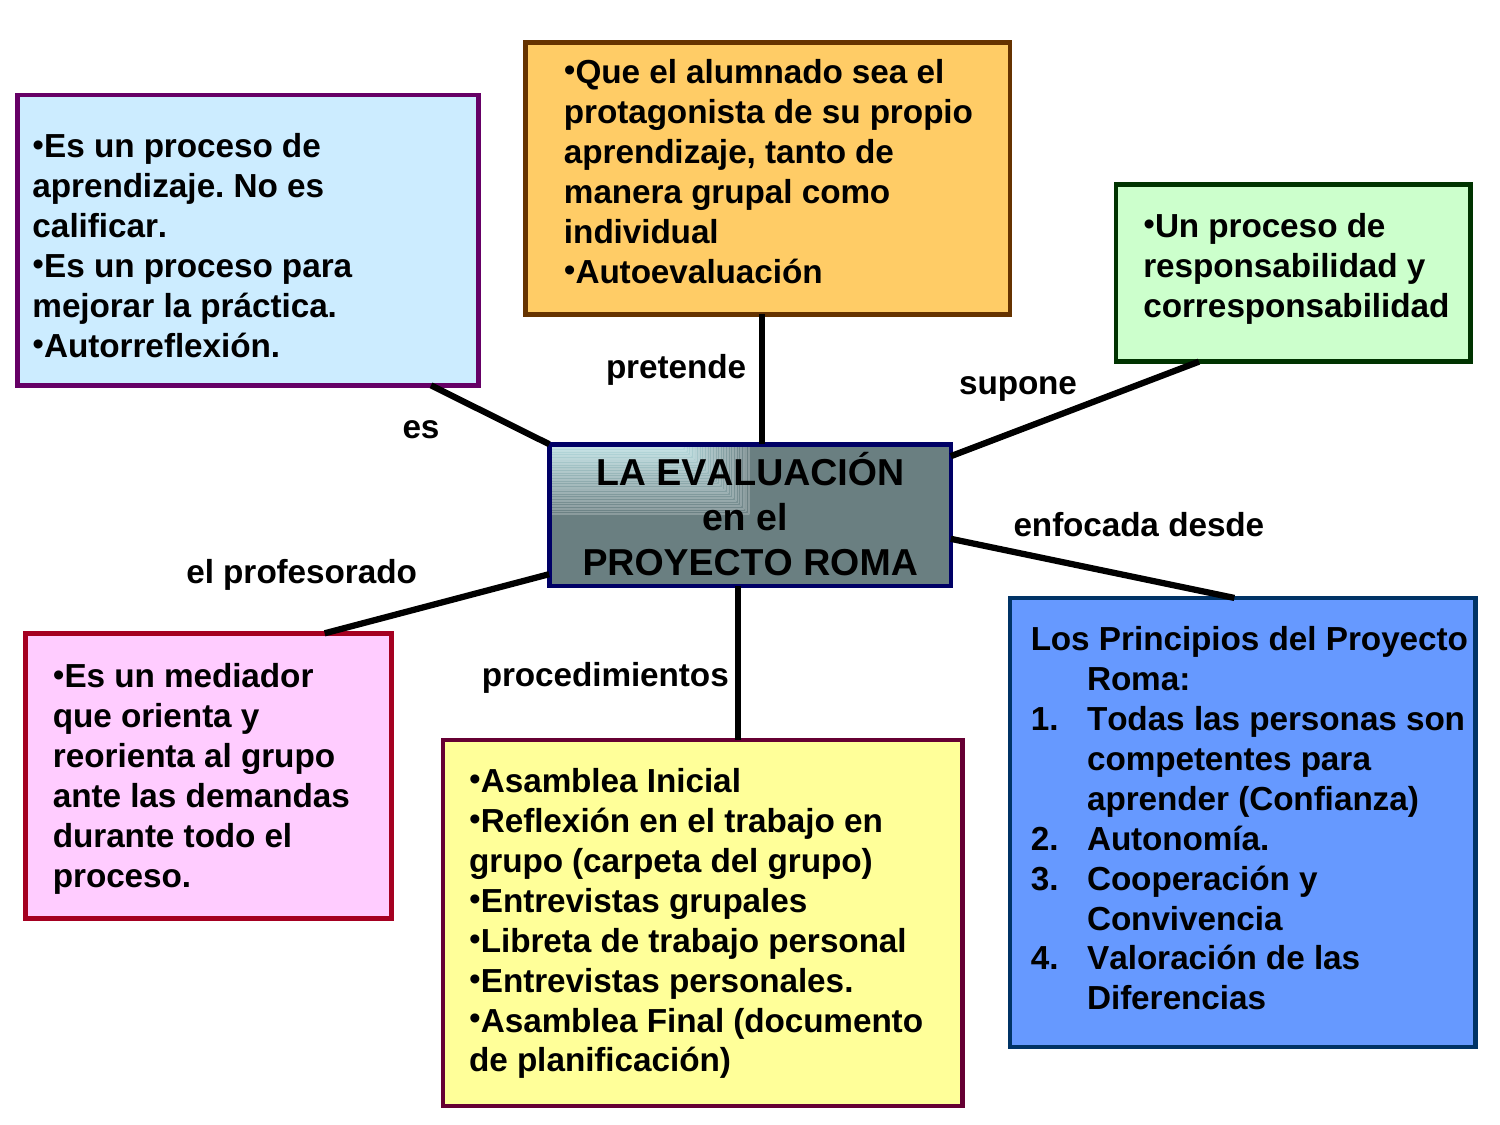

Que el alumnado sea el protagonista de su propio aprendizaje, tanto de manera grupal como individual
Autoevaluación
Es un proceso de aprendizaje. No es calificar.
Es un proceso para mejorar la práctica.
Autorreflexión.
Un proceso de responsabilidad y corresponsabilidad
pretende
supone
es
LA EVALUACIÓN
en el
PROYECTO ROMA
enfocada desde
el profesorado
Los Principios del Proyecto Roma:
Todas las personas son competentes para aprender (Confianza)
Autonomía.
Cooperación y Convivencia
Valoración de las Diferencias
Es un mediador que orienta y reorienta al grupo ante las demandas durante todo el proceso.
procedimientos
Asamblea Inicial
Reflexión en el trabajo en grupo (carpeta del grupo)
Entrevistas grupales
Libreta de trabajo personal
Entrevistas personales.
Asamblea Final (documento de planificación)